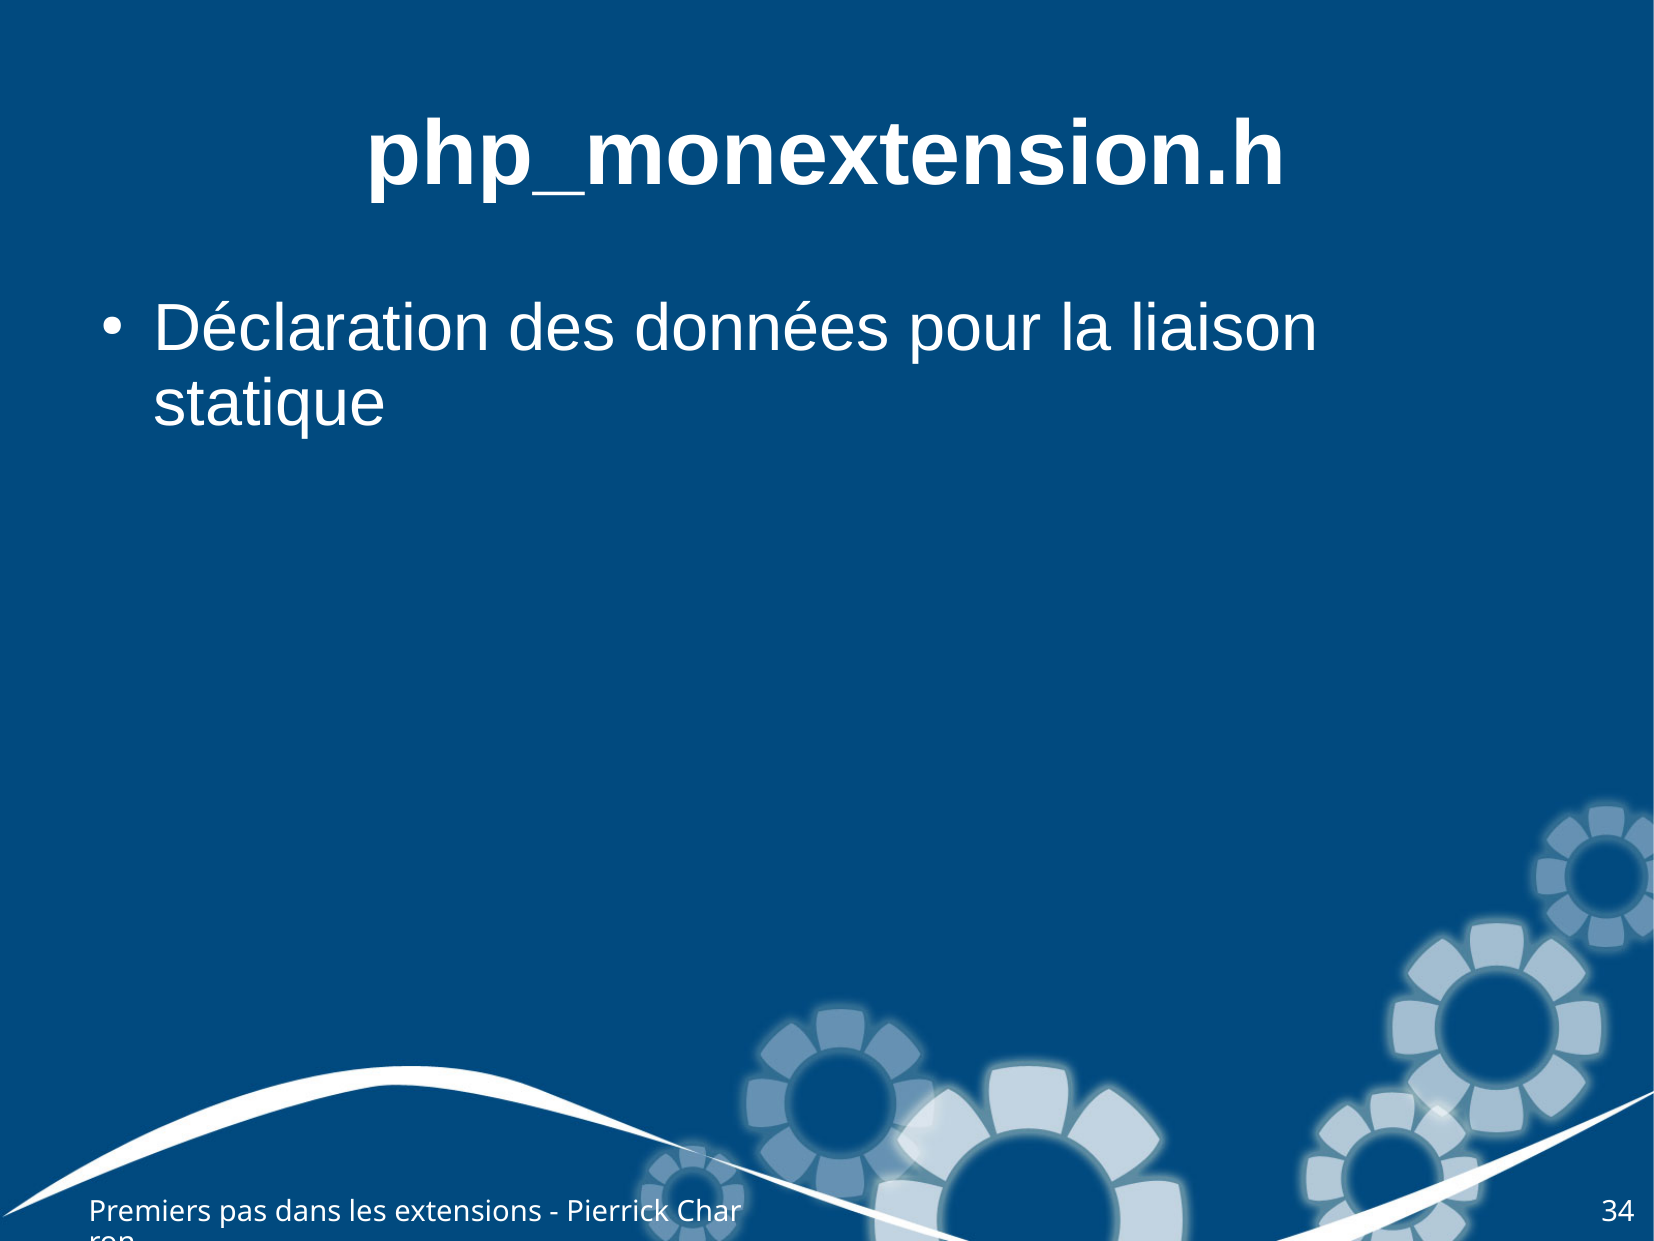

# php_monextension.h
Déclaration des données pour la liaison statique
Premiers pas dans les extensions - Pierrick Charron
34